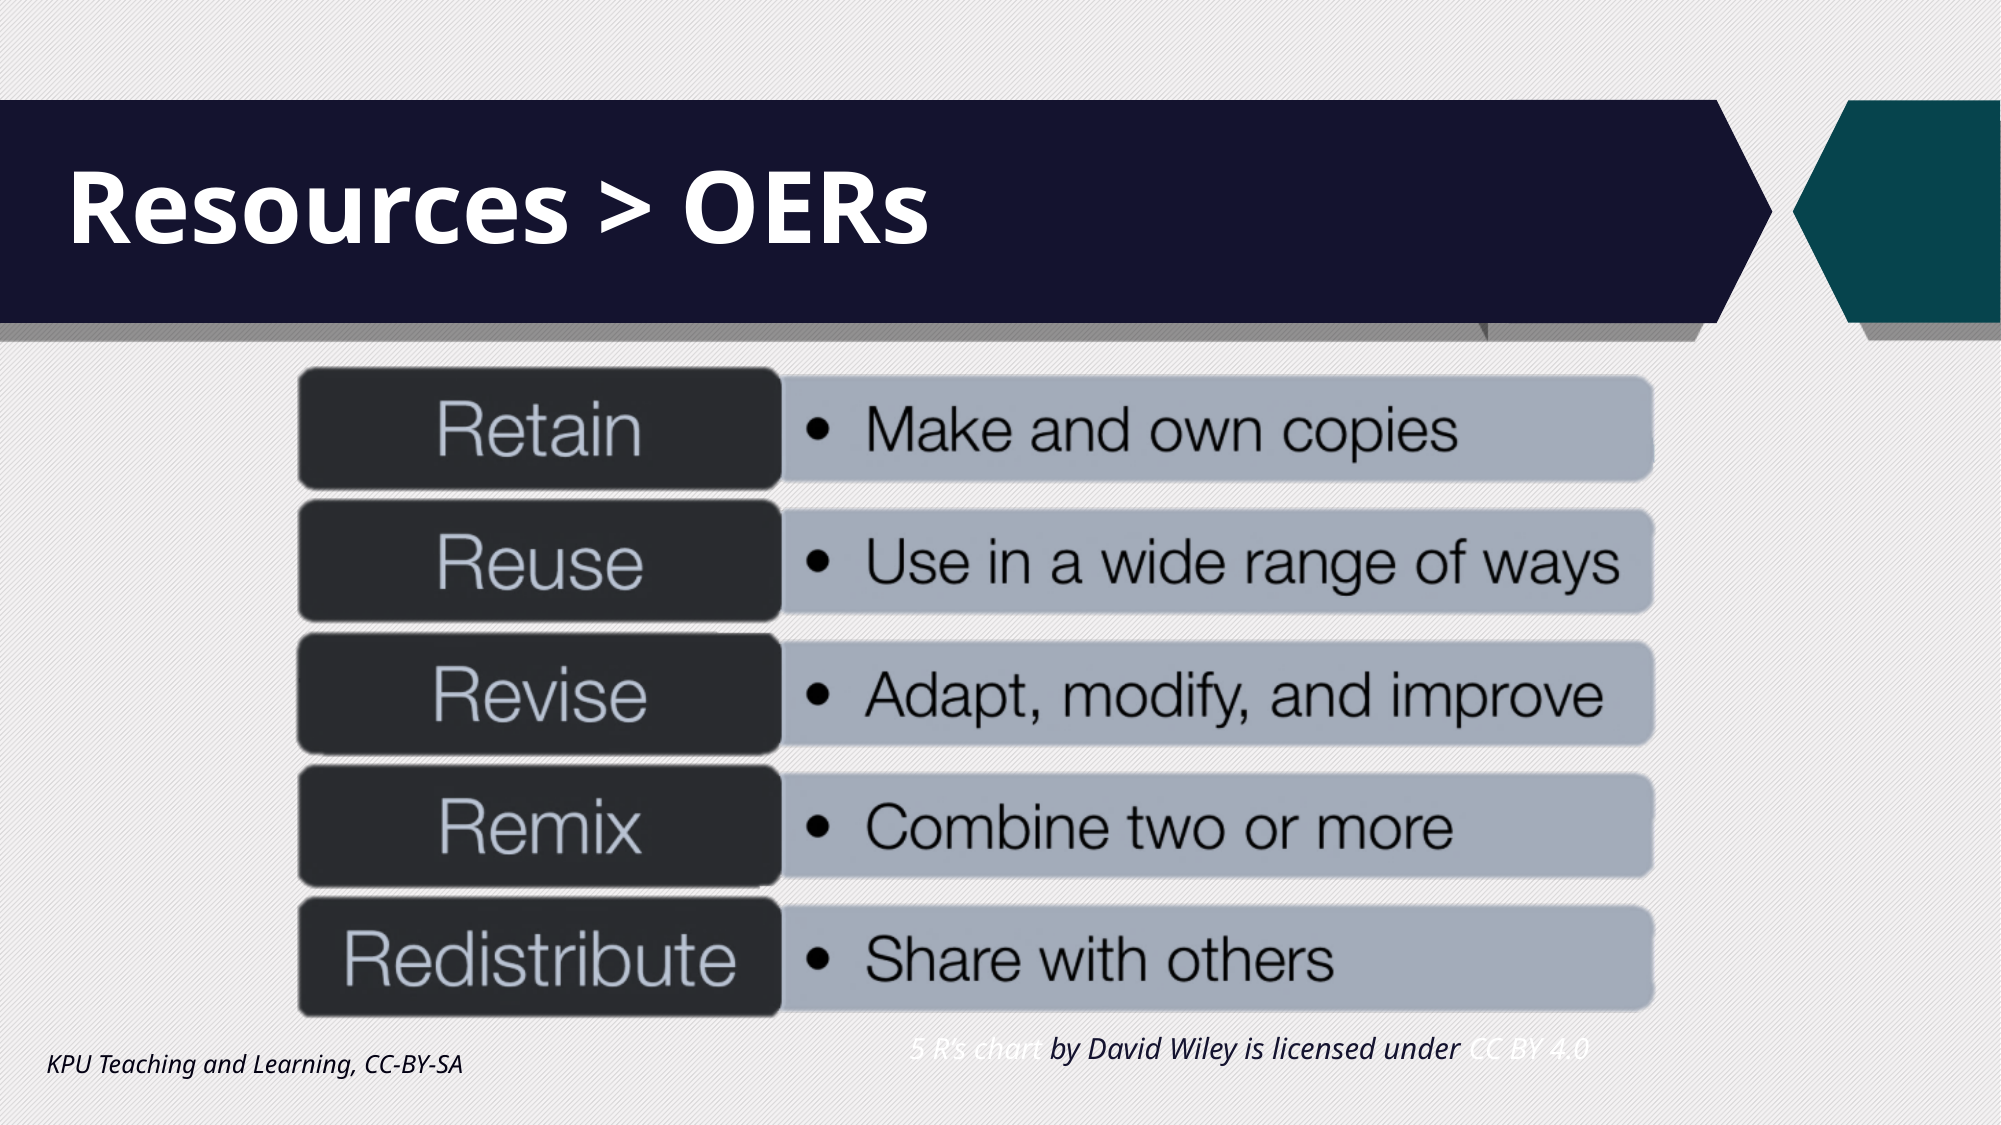

# Resources > OERs
5 R’s chart by David Wiley is licensed under CC BY 4.0
KPU Teaching and Learning, CC-BY-SA